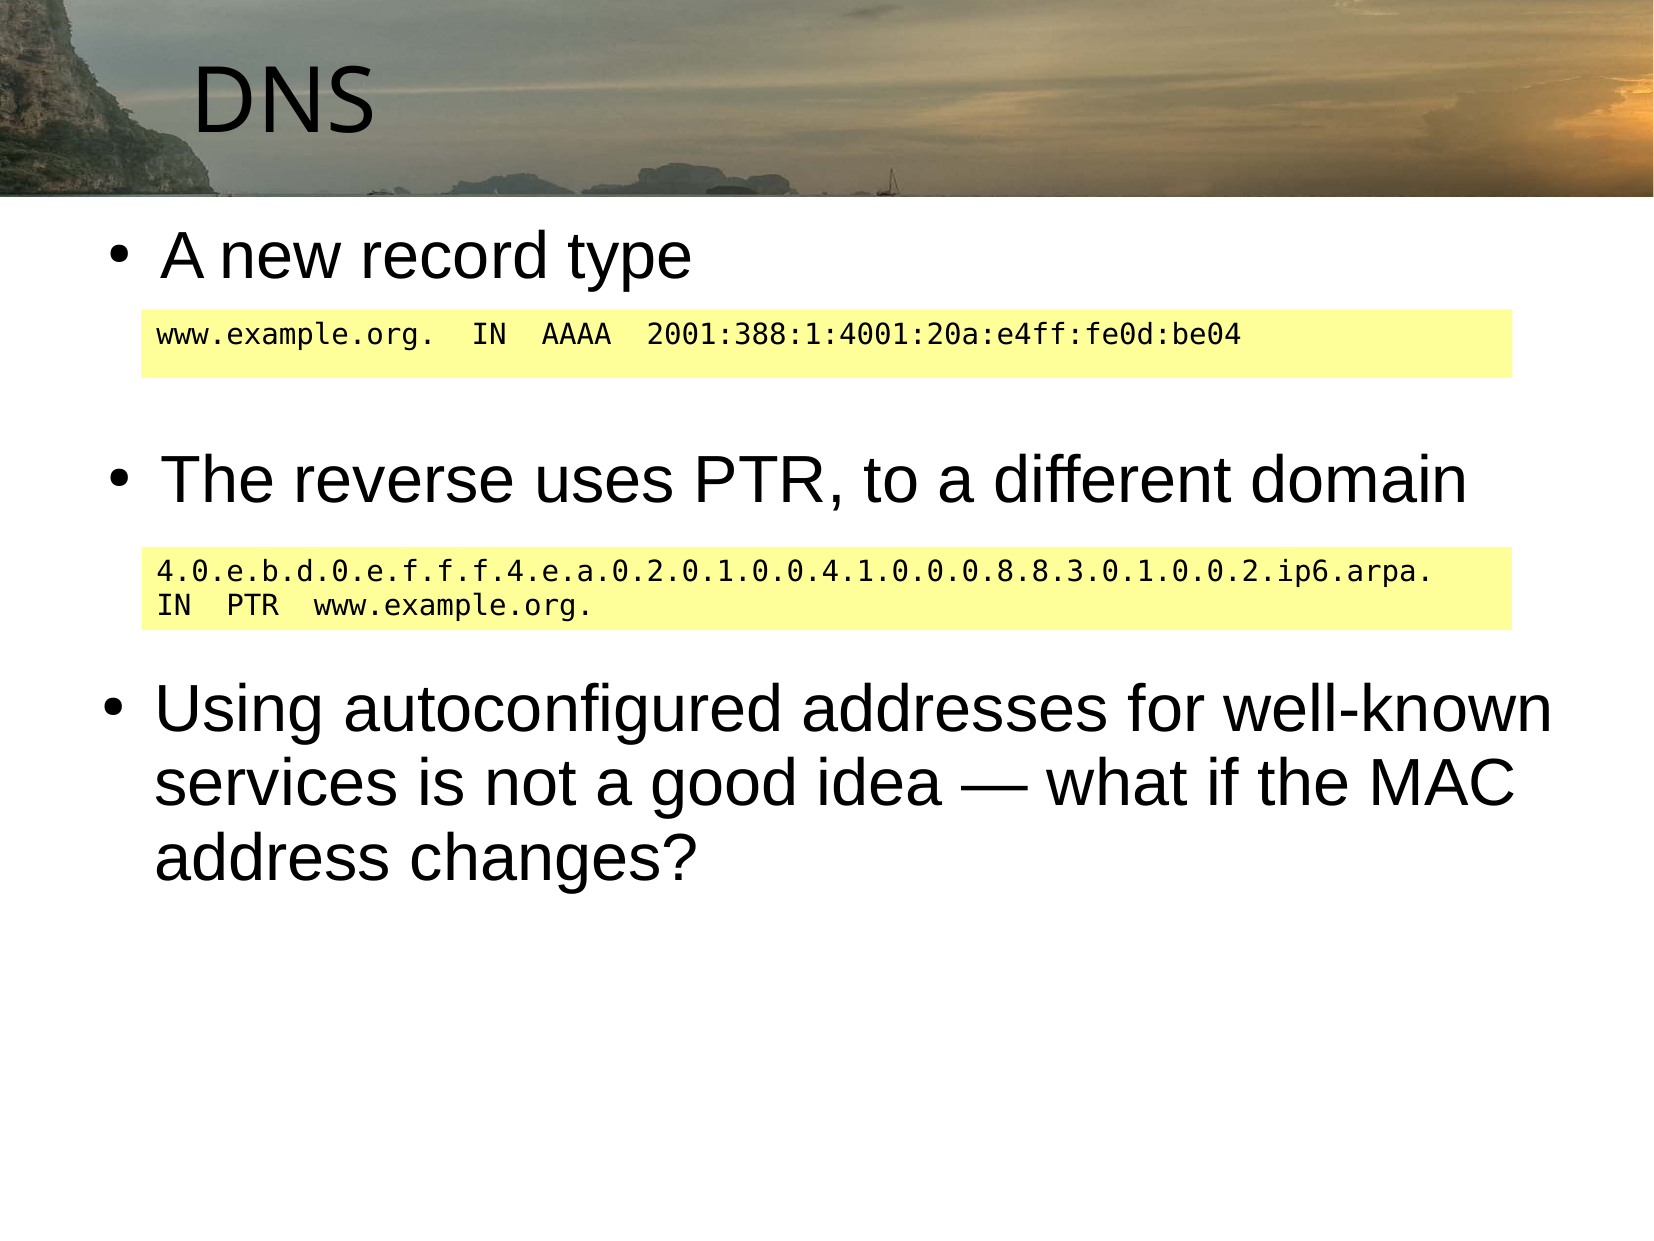

# DNS
A new record type
www.example.org. IN AAAA 2001:388:1:4001:20a:e4ff:fe0d:be04
www.example.org. IN AAAA 2001:388:1:4001:20a:e4ff:fe0d:be04
www.example.org. IN AAAA 2001:388:1:4001:20a:e4ff:fe0d:be04
www.example.org. IN AAAA 2001:388:1:4001:20a:e4ff:fe0d:be04
The reverse uses PTR, to a different domain
4.0.e.b.d.0.e.f.f.f.4.e.a.0.2.0.1.0.0.4.1.0.0.0.8.8.3.0.1.0.0.2.ip6.arpa. IN PTR www.example.org.
Using autoconfigured addresses for well-known services is not a good idea — what if the MAC address changes?